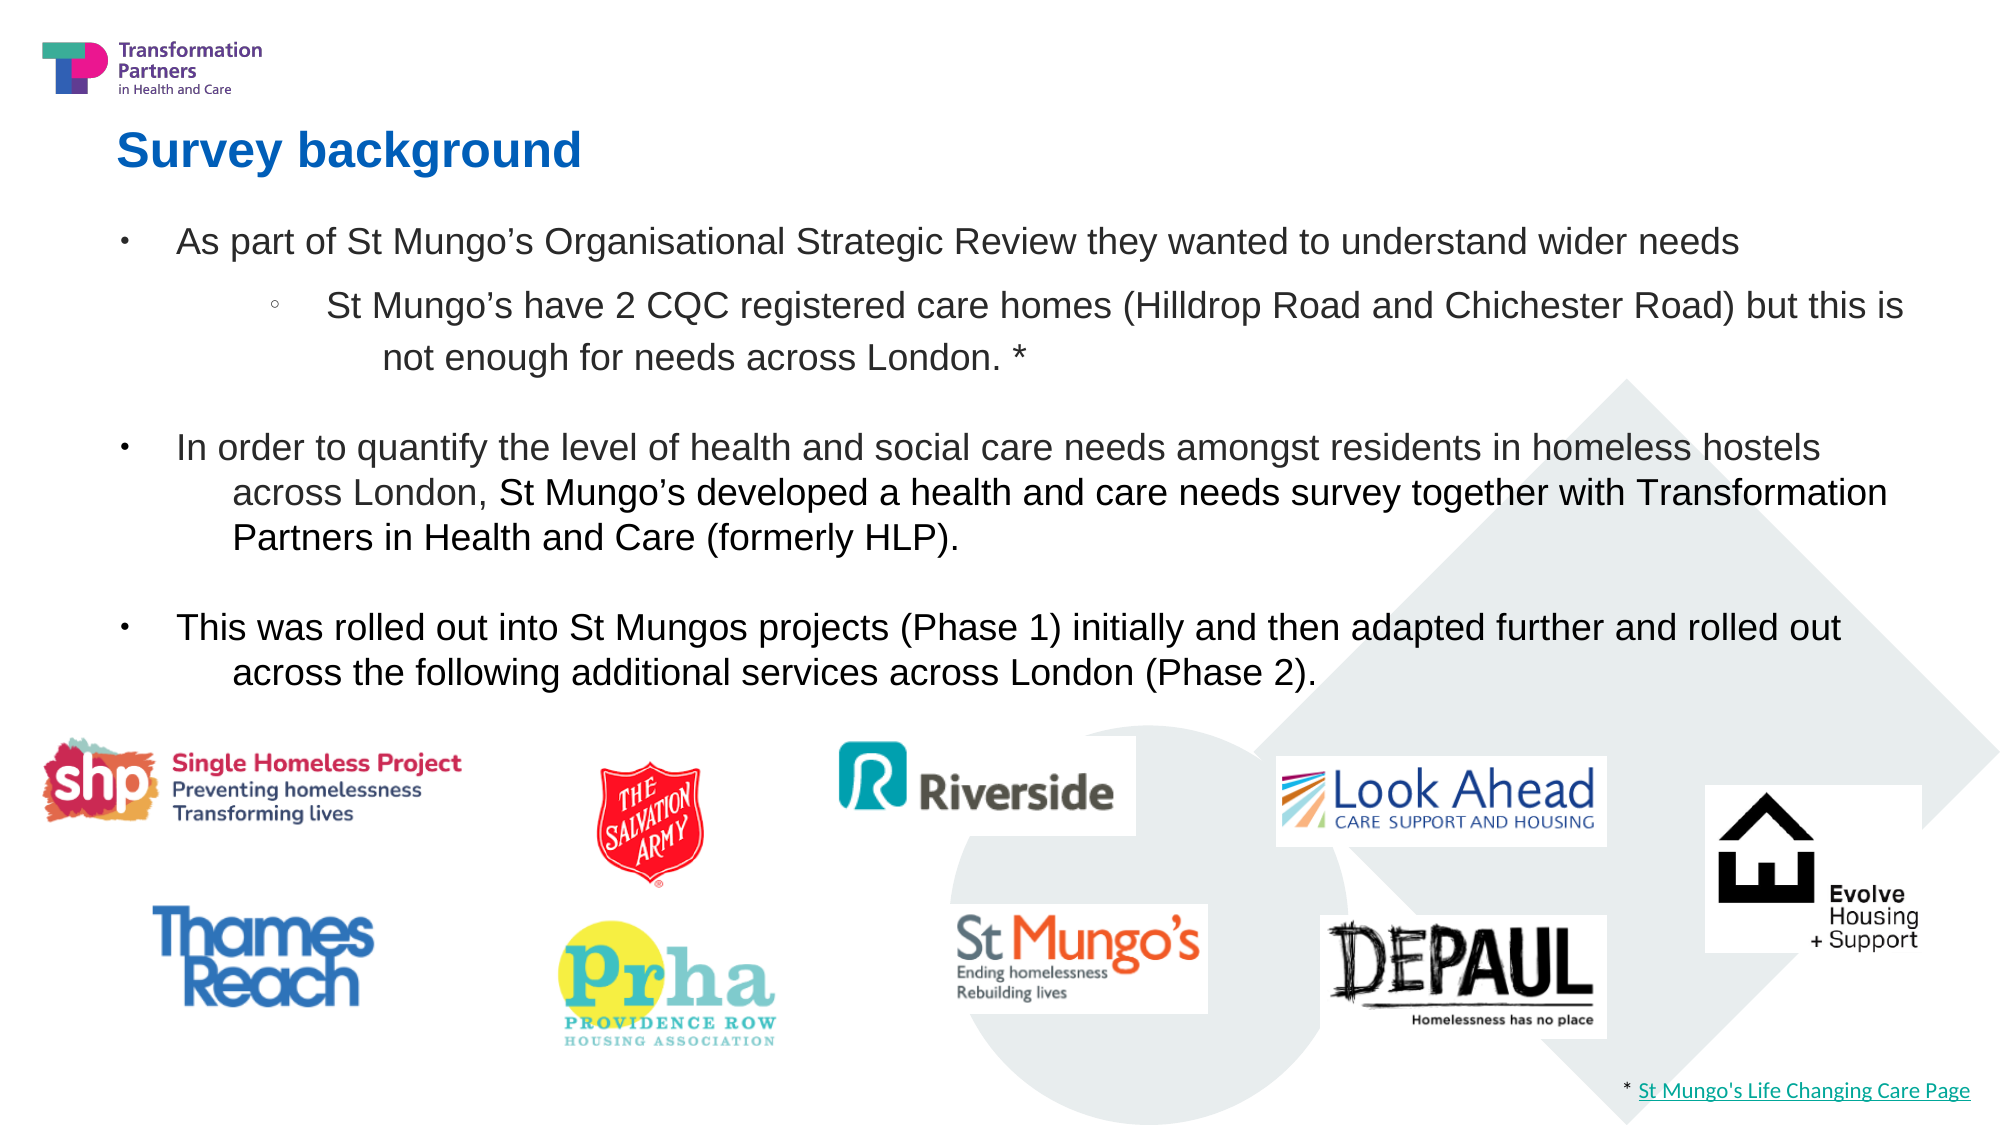

# Survey background
As part of St Mungo’s Organisational Strategic Review they wanted to understand wider needs
St Mungo’s have 2 CQC registered care homes (Hilldrop Road and Chichester Road) but this is not enough for needs across London. *
In order to quantify the level of health and social care needs amongst residents in homeless hostels across London, St Mungo’s developed a health and care needs survey together with Transformation Partners in Health and Care (formerly HLP).
This was rolled out into St Mungos projects (Phase 1) initially and then adapted further and rolled out across the following additional services across London (Phase 2).
* St Mungo's Life Changing Care Page